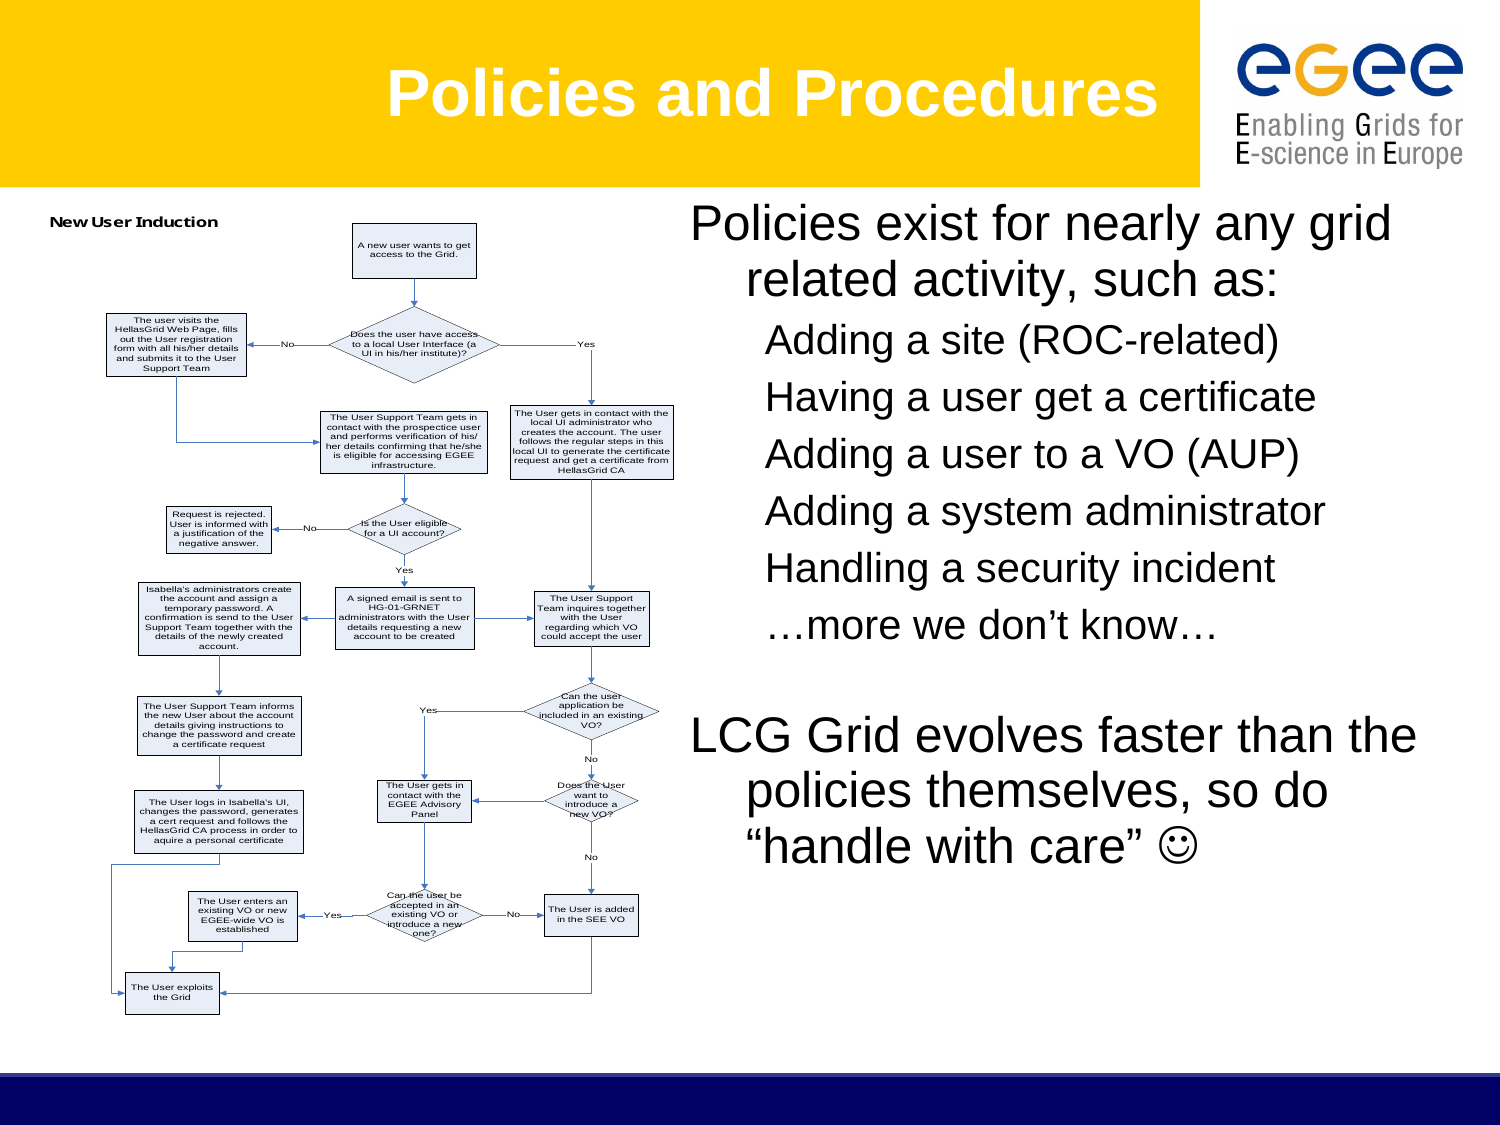

# Policies and Procedures
Policies exist for nearly any grid related activity, such as:
Adding a site (ROC-related)
Having a user get a certificate
Adding a user to a VO (AUP)
Adding a system administrator
Handling a security incident
…more we don’t know…
LCG Grid evolves faster than the policies themselves, so do “handle with care” 